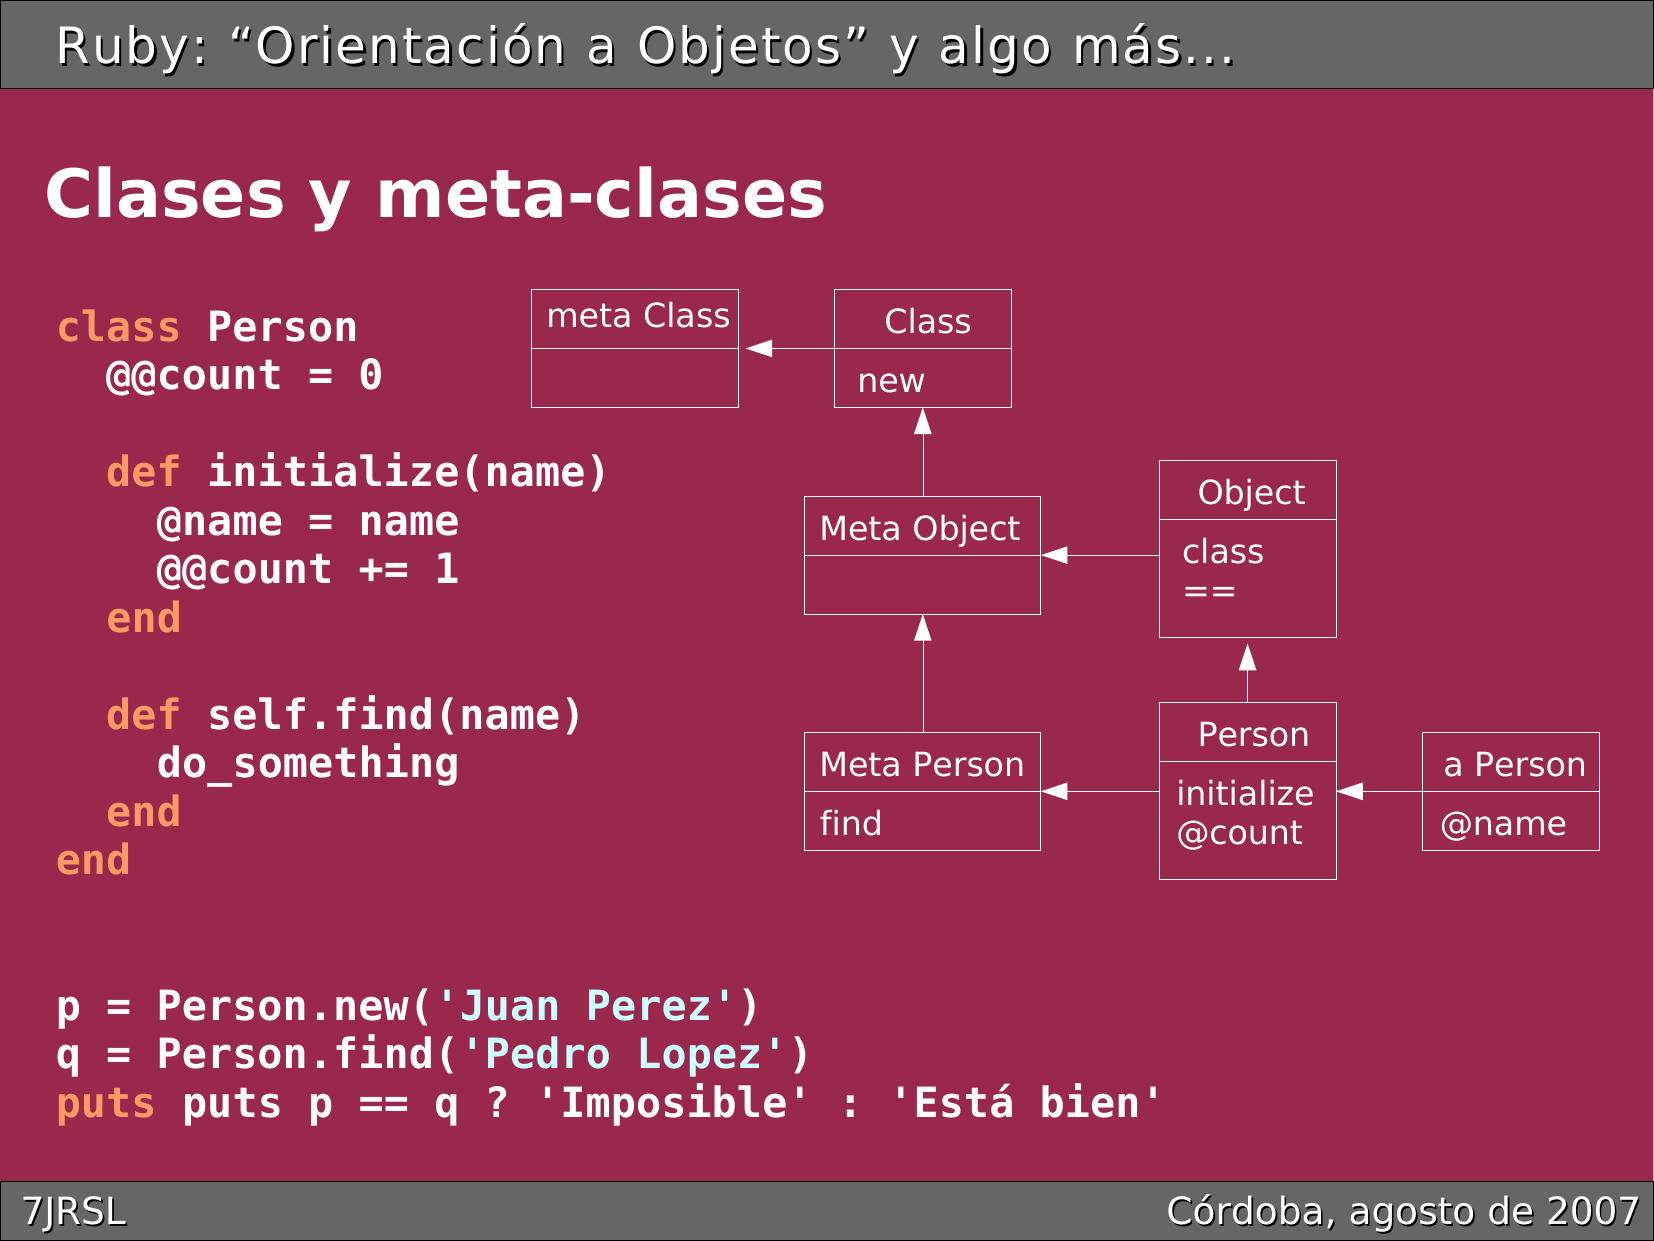

Ruby: “Orientación a Objetos” y algo más...
Clases y meta-clases
meta Class
Class
new
Object
class
==
Meta Object
Person
initialize
@count
Meta Person
find
a Person
@name
class Person
 @@count = 0
 def initialize(name)
 @name = name
 @@count += 1
 end
 def self.find(name)
 do_something
 end
end
p = Person.new('Juan Perez')
q = Person.find('Pedro Lopez')
puts puts p == q ? 'Imposible' : 'Está bien'
7JRSL
Córdoba, agosto de 2007